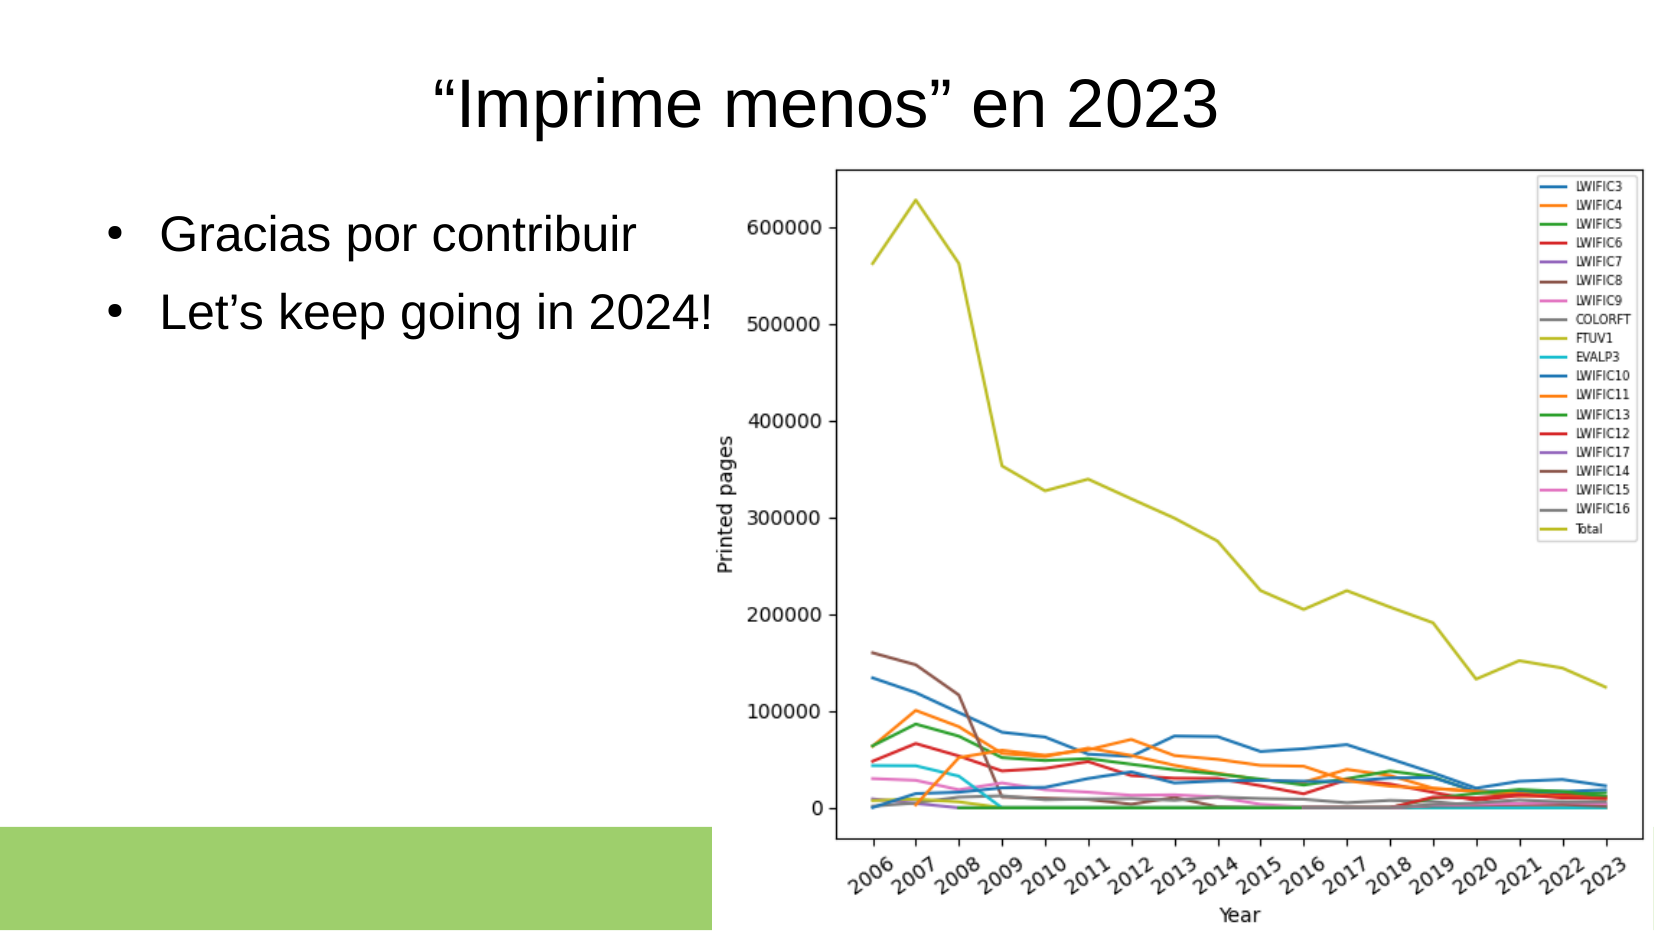

# “Imprime menos” en 2023
Gracias por contribuir
Let’s keep going in 2024!